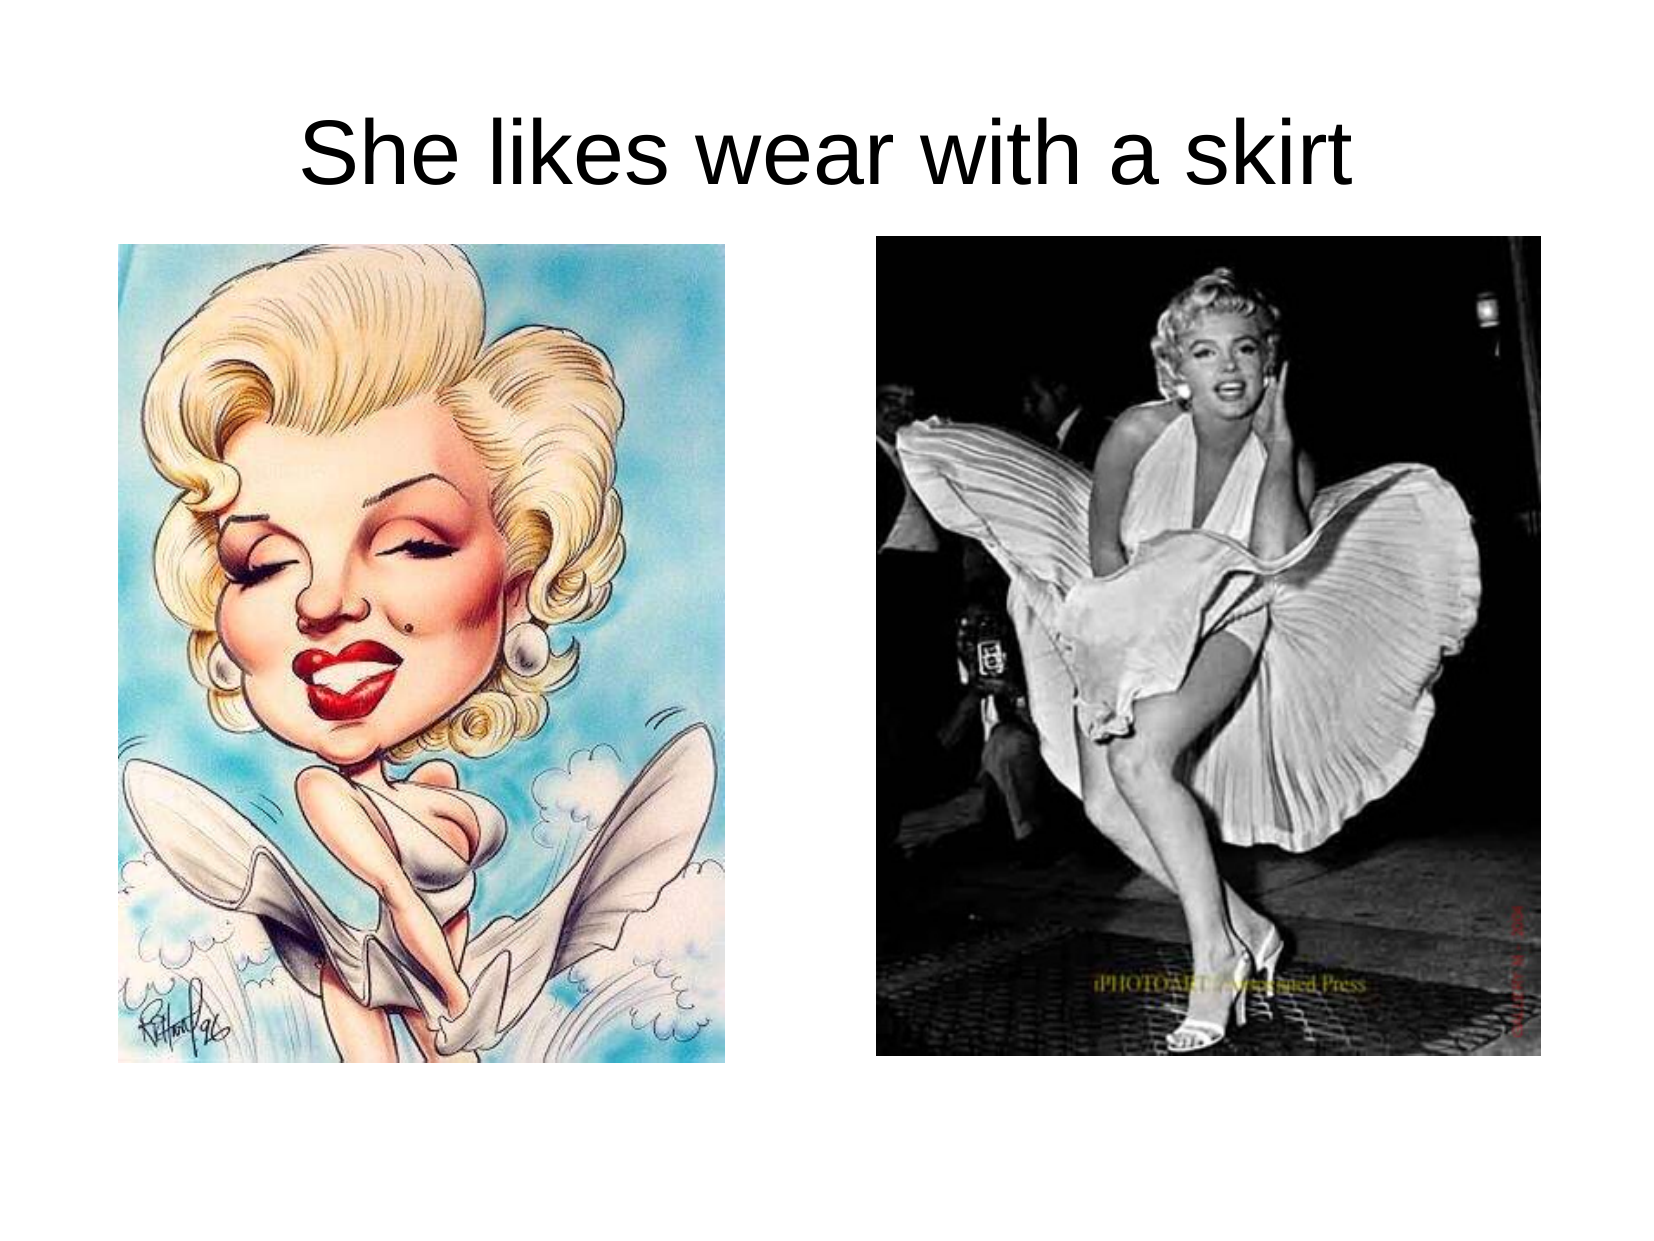

# She likes wear with a skirt